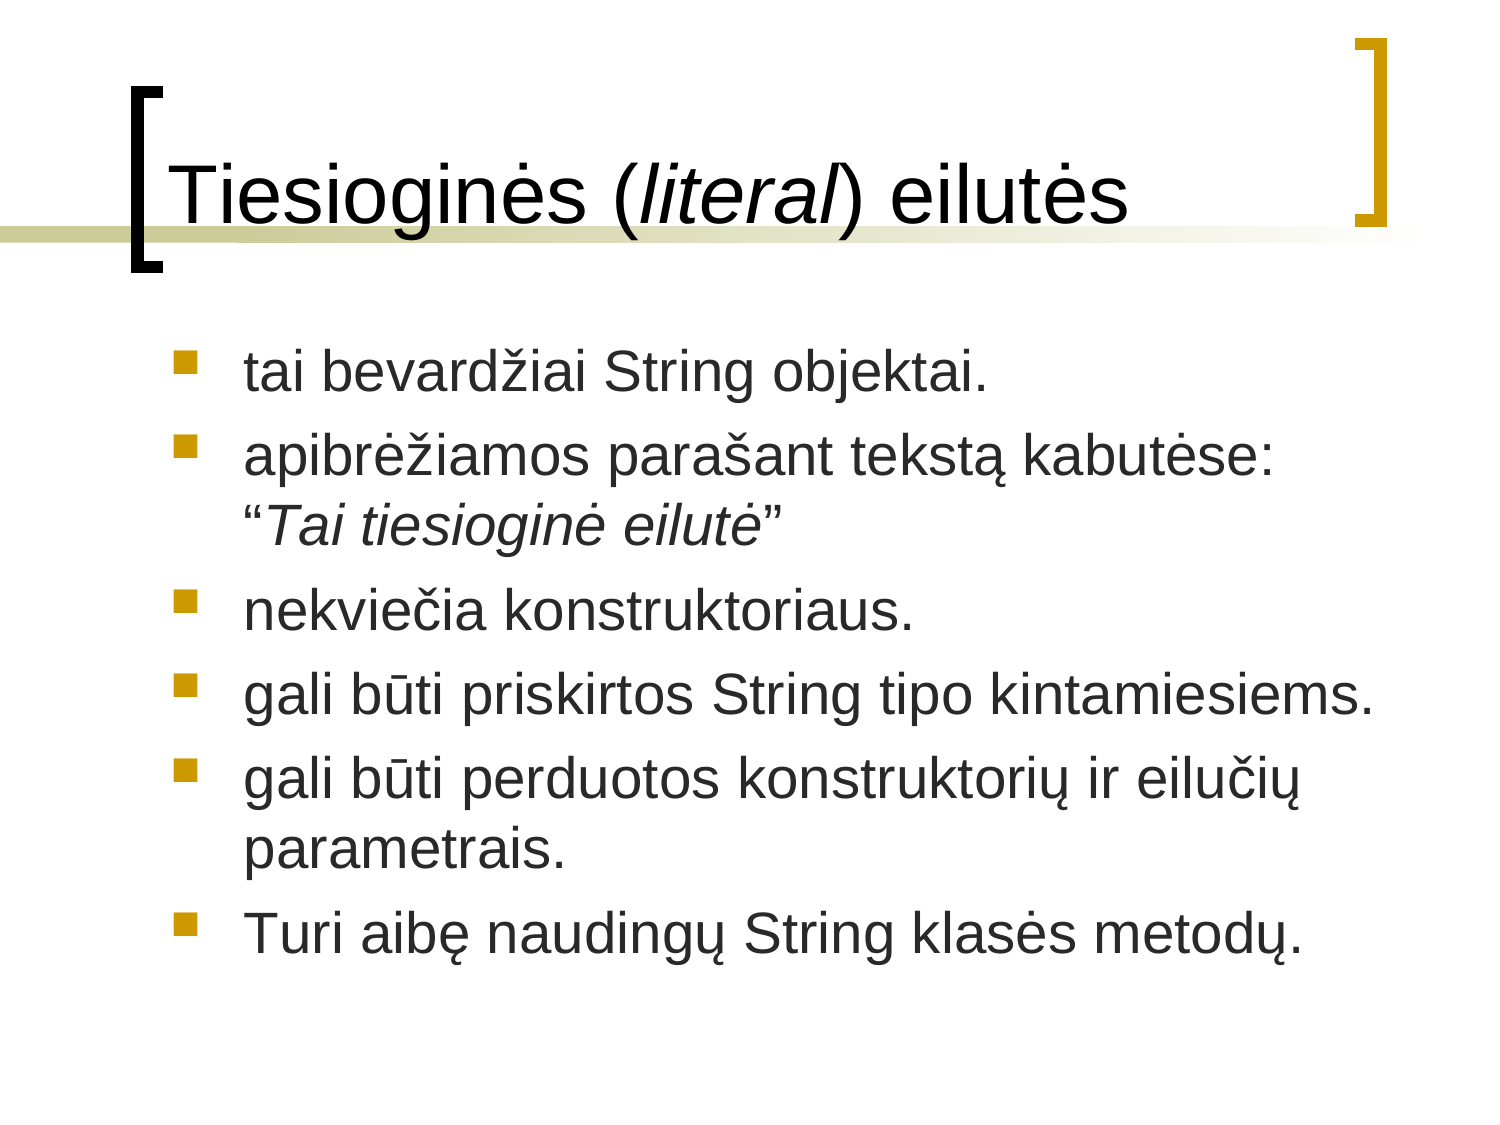

# Tiesioginės (literal) eilutės
tai bevardžiai String objektai.
apibrėžiamos parašant tekstą kabutėse: “Tai tiesioginė eilutė”
nekviečia konstruktoriaus.
gali būti priskirtos String tipo kintamiesiems.
gali būti perduotos konstruktorių ir eilučių parametrais.
Turi aibę naudingų String klasės metodų.